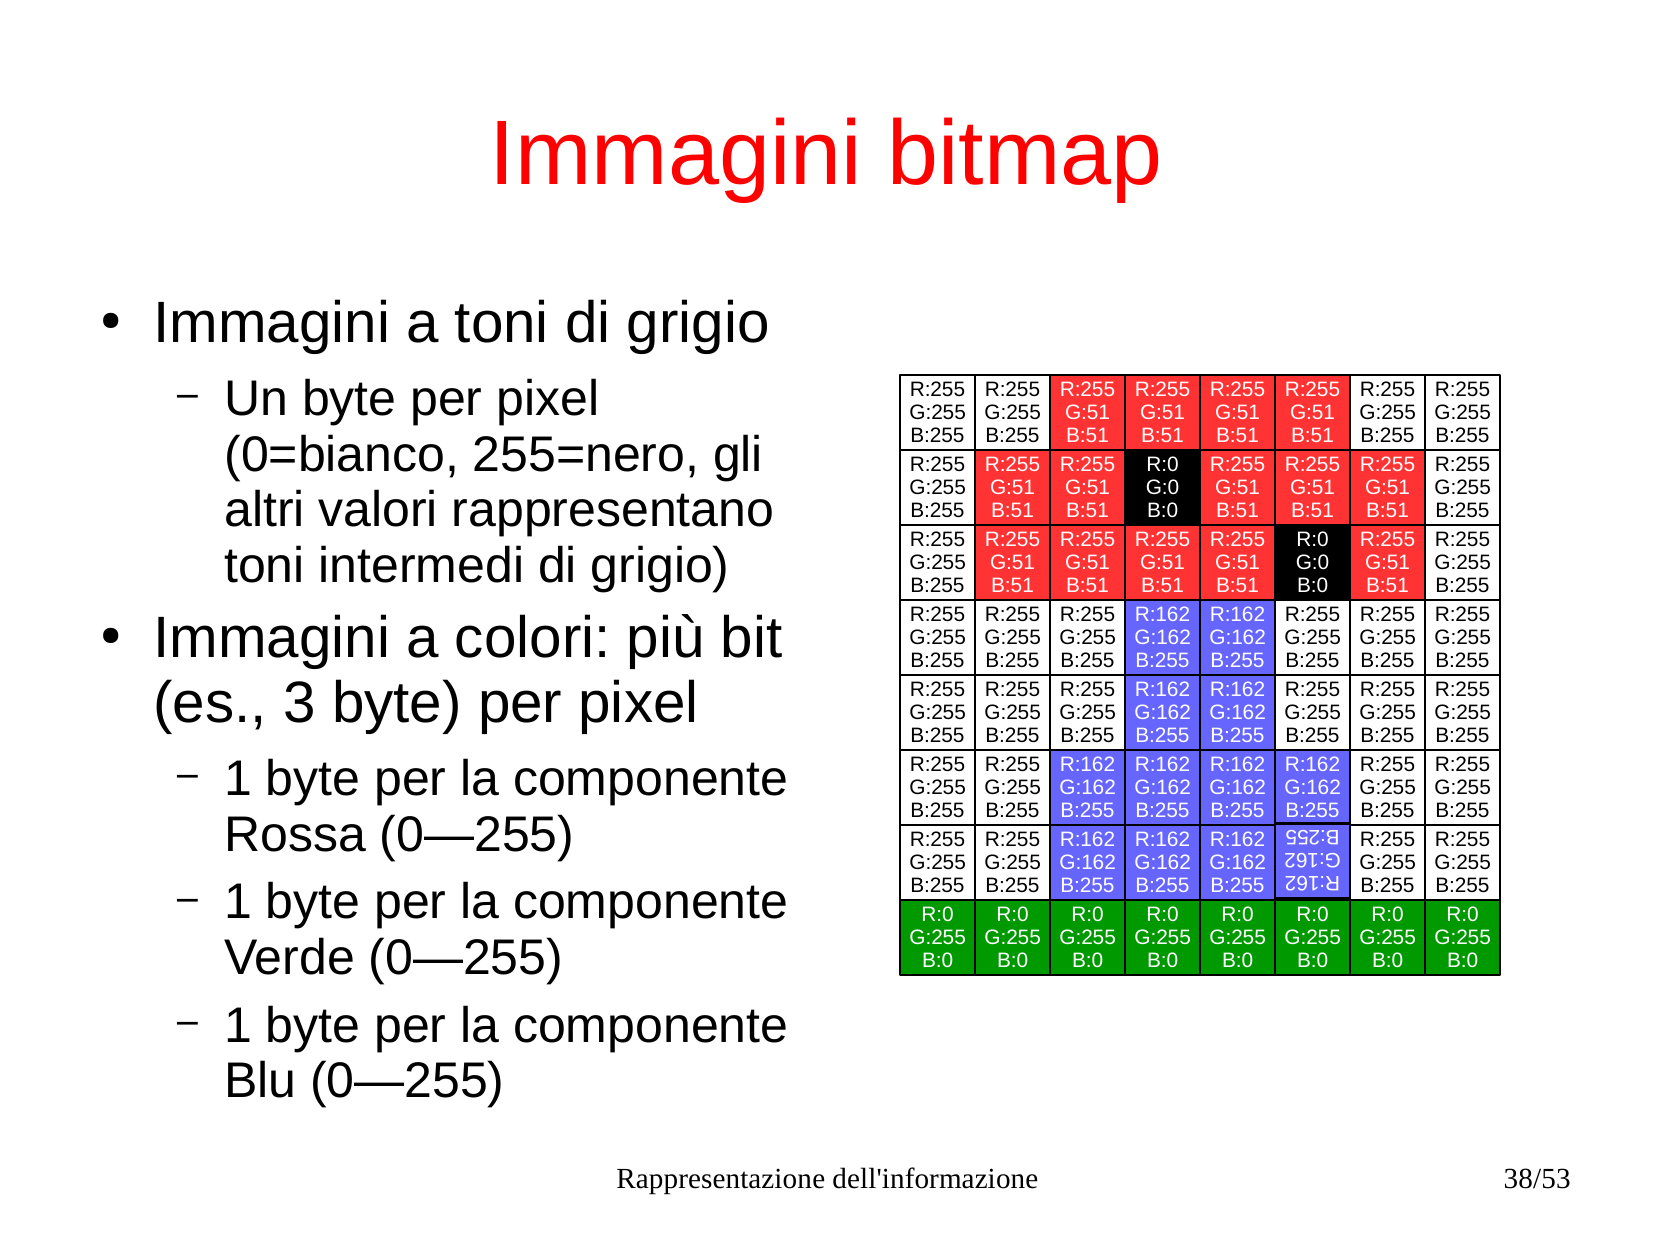

# Immagini bitmap
Immagini a toni di grigio
Un byte per pixel (0=bianco, 255=nero, gli altri valori rappresentano toni intermedi di grigio)
Immagini a colori: più bit (es., 3 byte) per pixel
1 byte per la componente Rossa (0—255)
1 byte per la componente Verde (0—255)
1 byte per la componente Blu (0—255)
R:255
G:255
B:255
R:255
G:255
B:255
R:255
G:51
B:51
R:255
G:51
B:51
R:255
G:51
B:51
R:255
G:51
B:51
R:255
G:255
B:255
R:255
G:255
B:255
R:255
G:255
B:255
R:255
G:51
B:51
R:255
G:51
B:51
R:0
G:0
B:0
R:255
G:51
B:51
R:255
G:51
B:51
R:255
G:51
B:51
R:255
G:255
B:255
R:255
G:255
B:255
R:255
G:51
B:51
R:255
G:51
B:51
R:255
G:51
B:51
R:255
G:51
B:51
R:0
G:0
B:0
R:255
G:51
B:51
R:255
G:255
B:255
R:255
G:255
B:255
R:255
G:255
B:255
R:255
G:255
B:255
R:162
G:162
B:255
R:162
G:162
B:255
R:255
G:255
B:255
R:255
G:255
B:255
R:255
G:255
B:255
R:255
G:255
B:255
R:255
G:255
B:255
R:255
G:255
B:255
R:162
G:162
B:255
R:162
G:162
B:255
R:255
G:255
B:255
R:255
G:255
B:255
R:255
G:255
B:255
R:255
G:255
B:255
R:255
G:255
B:255
R:162
G:162
B:255
R:162
G:162
B:255
R:162
G:162
B:255
R:162
G:162
B:255
R:255
G:255
B:255
R:255
G:255
B:255
R:162
G:162
B:255
R:255
G:255
B:255
R:255
G:255
B:255
R:162
G:162
B:255
R:162
G:162
B:255
R:162
G:162
B:255
R:255
G:255
B:255
R:255
G:255
B:255
R:0
G:255
B:0
R:0
G:255
B:0
R:0
G:255
B:0
R:0
G:255
B:0
R:0
G:255
B:0
R:0
G:255
B:0
R:0
G:255
B:0
R:0
G:255
B:0
Rappresentazione dell'informazione
38